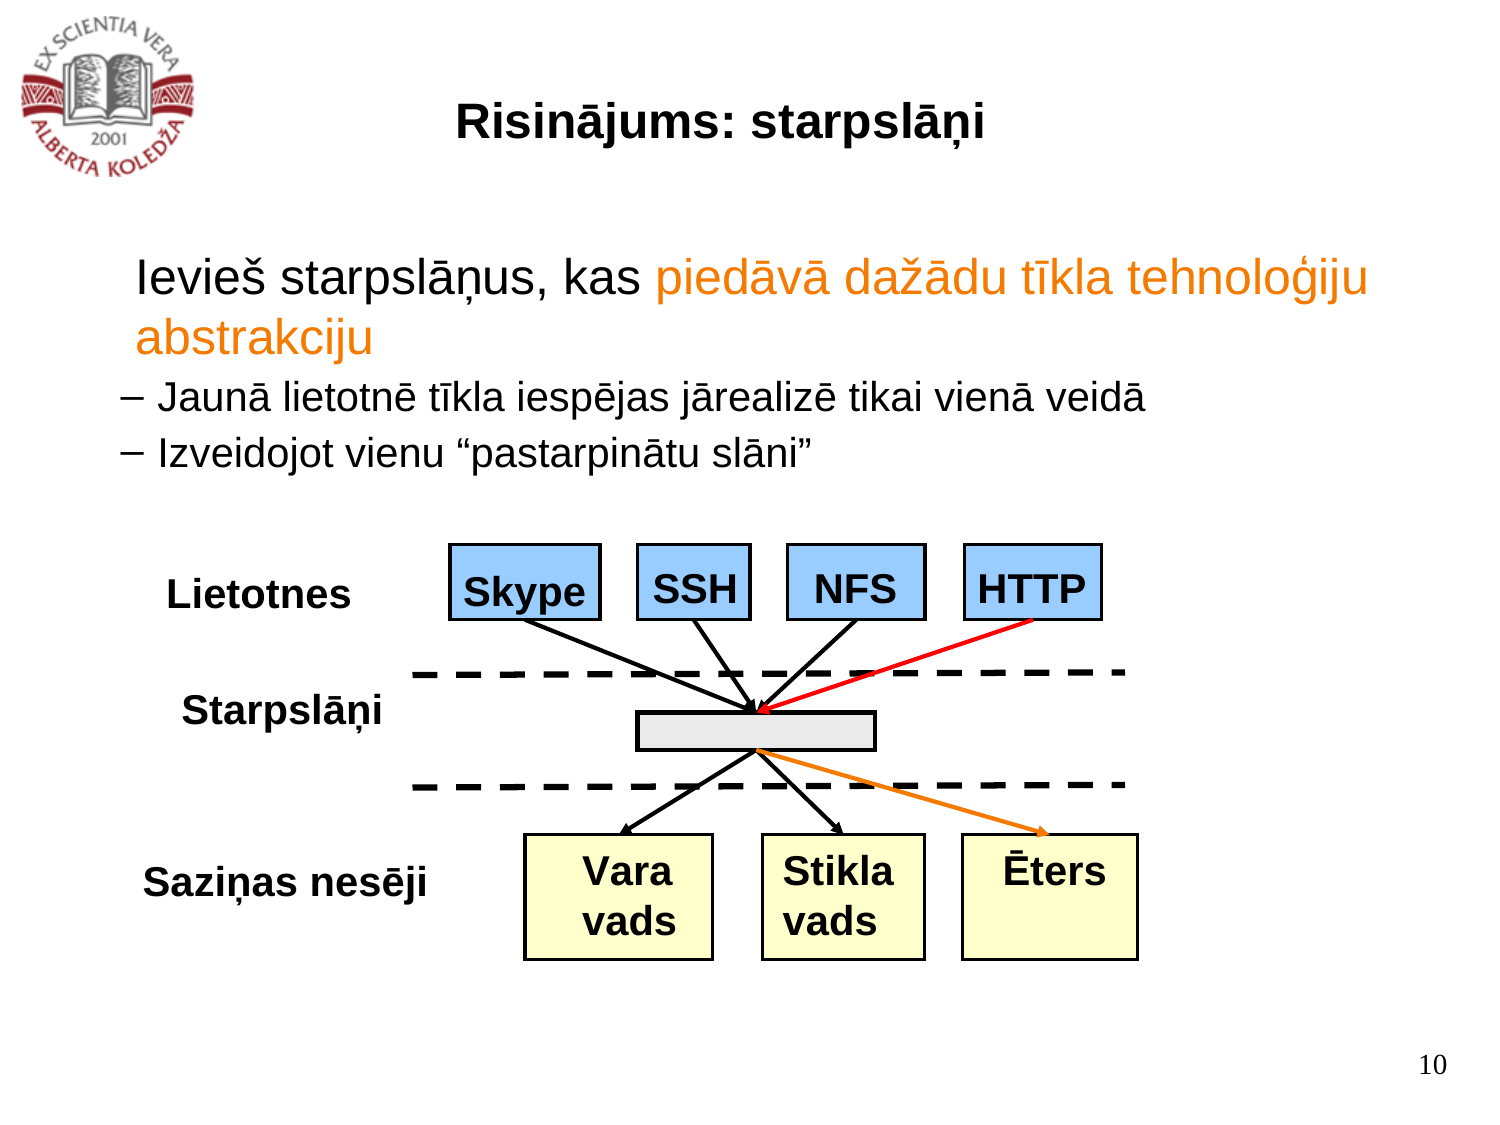

# Risinājums: starpslāņi
Ievieš starpslāņus, kas piedāvā dažādu tīkla tehnoloģiju abstrakciju
Jaunā lietotnē tīkla iespējas jārealizē tikai vienā veidā
Izveidojot vienu “pastarpinātu slāni”
HTTP
SSH
NFS
Skype
Lietotnes
Starpslāņi
Ēters
Vara
vads
Stikla
vads
Saziņas nesēji